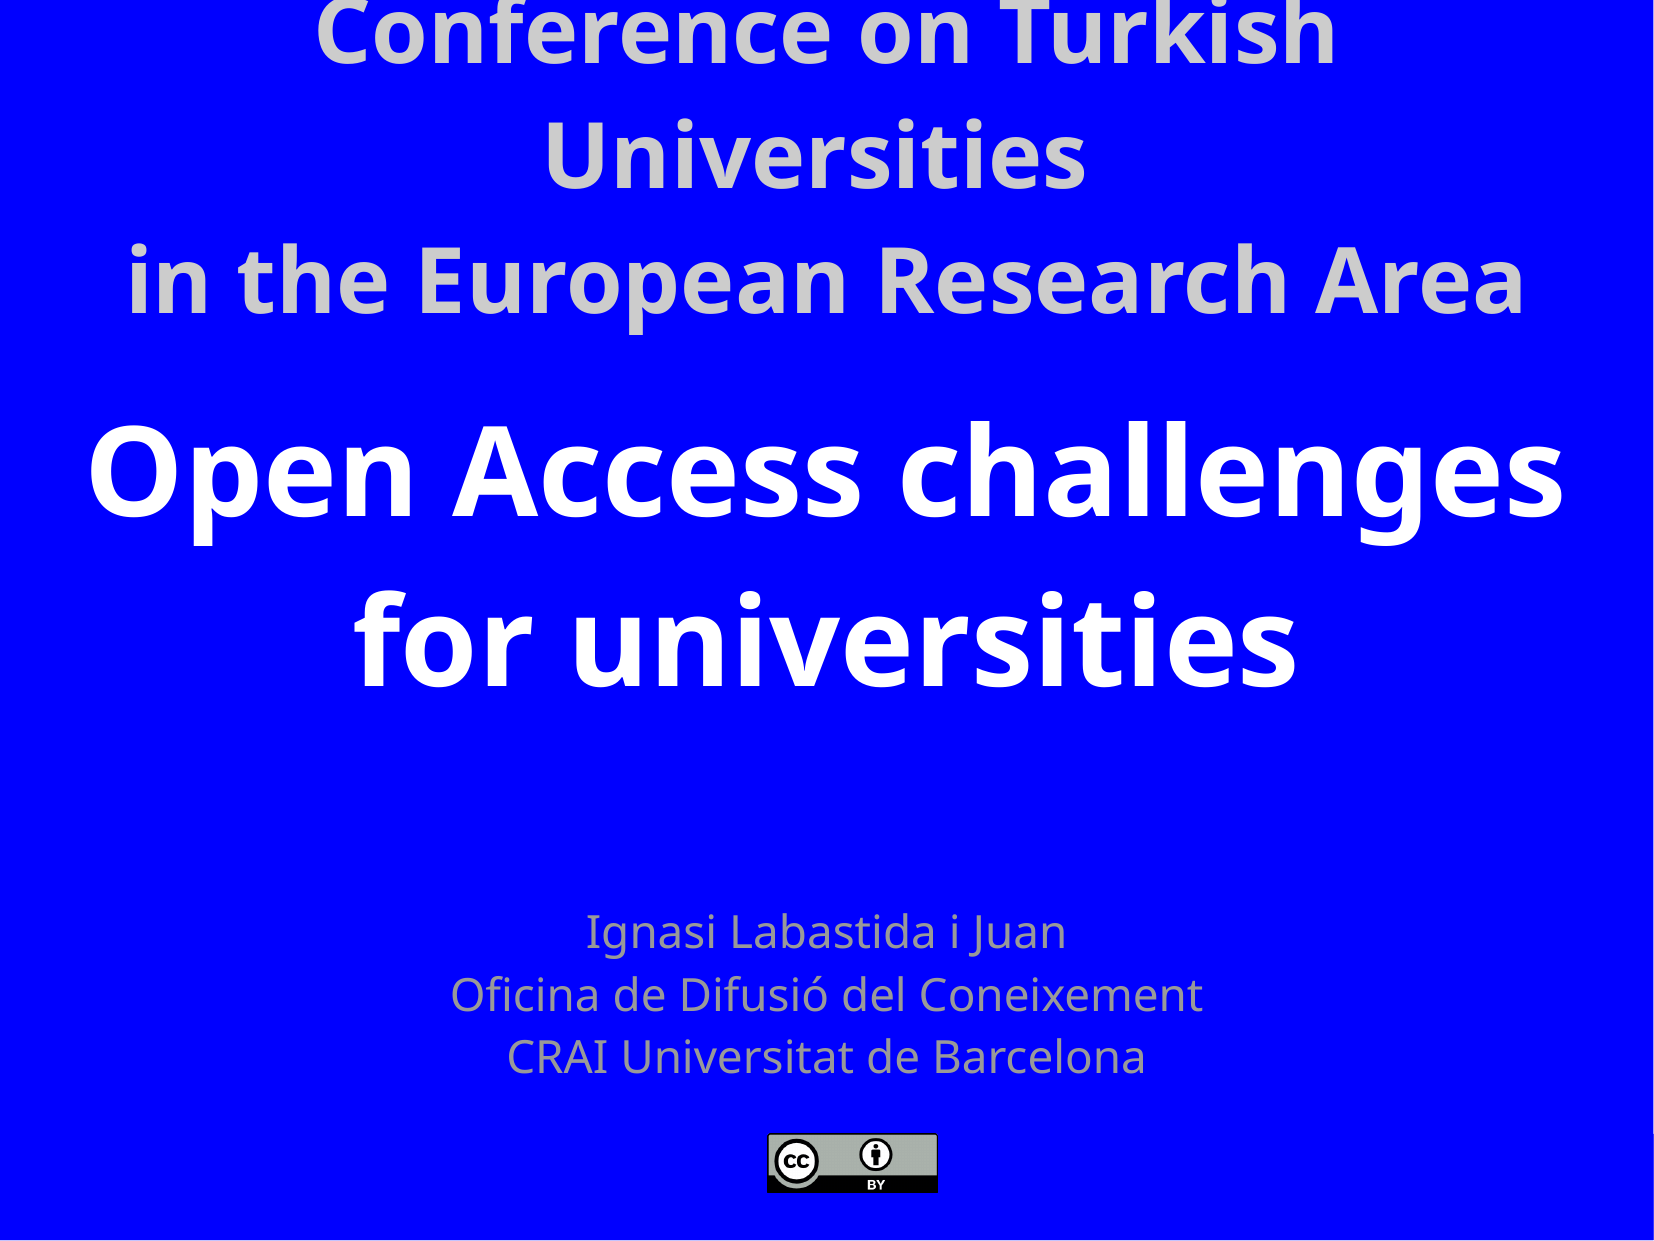

Conference on Turkish Universities
in the European Research Area
# Open Access challenges
for universities
Ignasi Labastida i Juan
Oficina de Difusió del Coneixement
CRAI Universitat de Barcelona